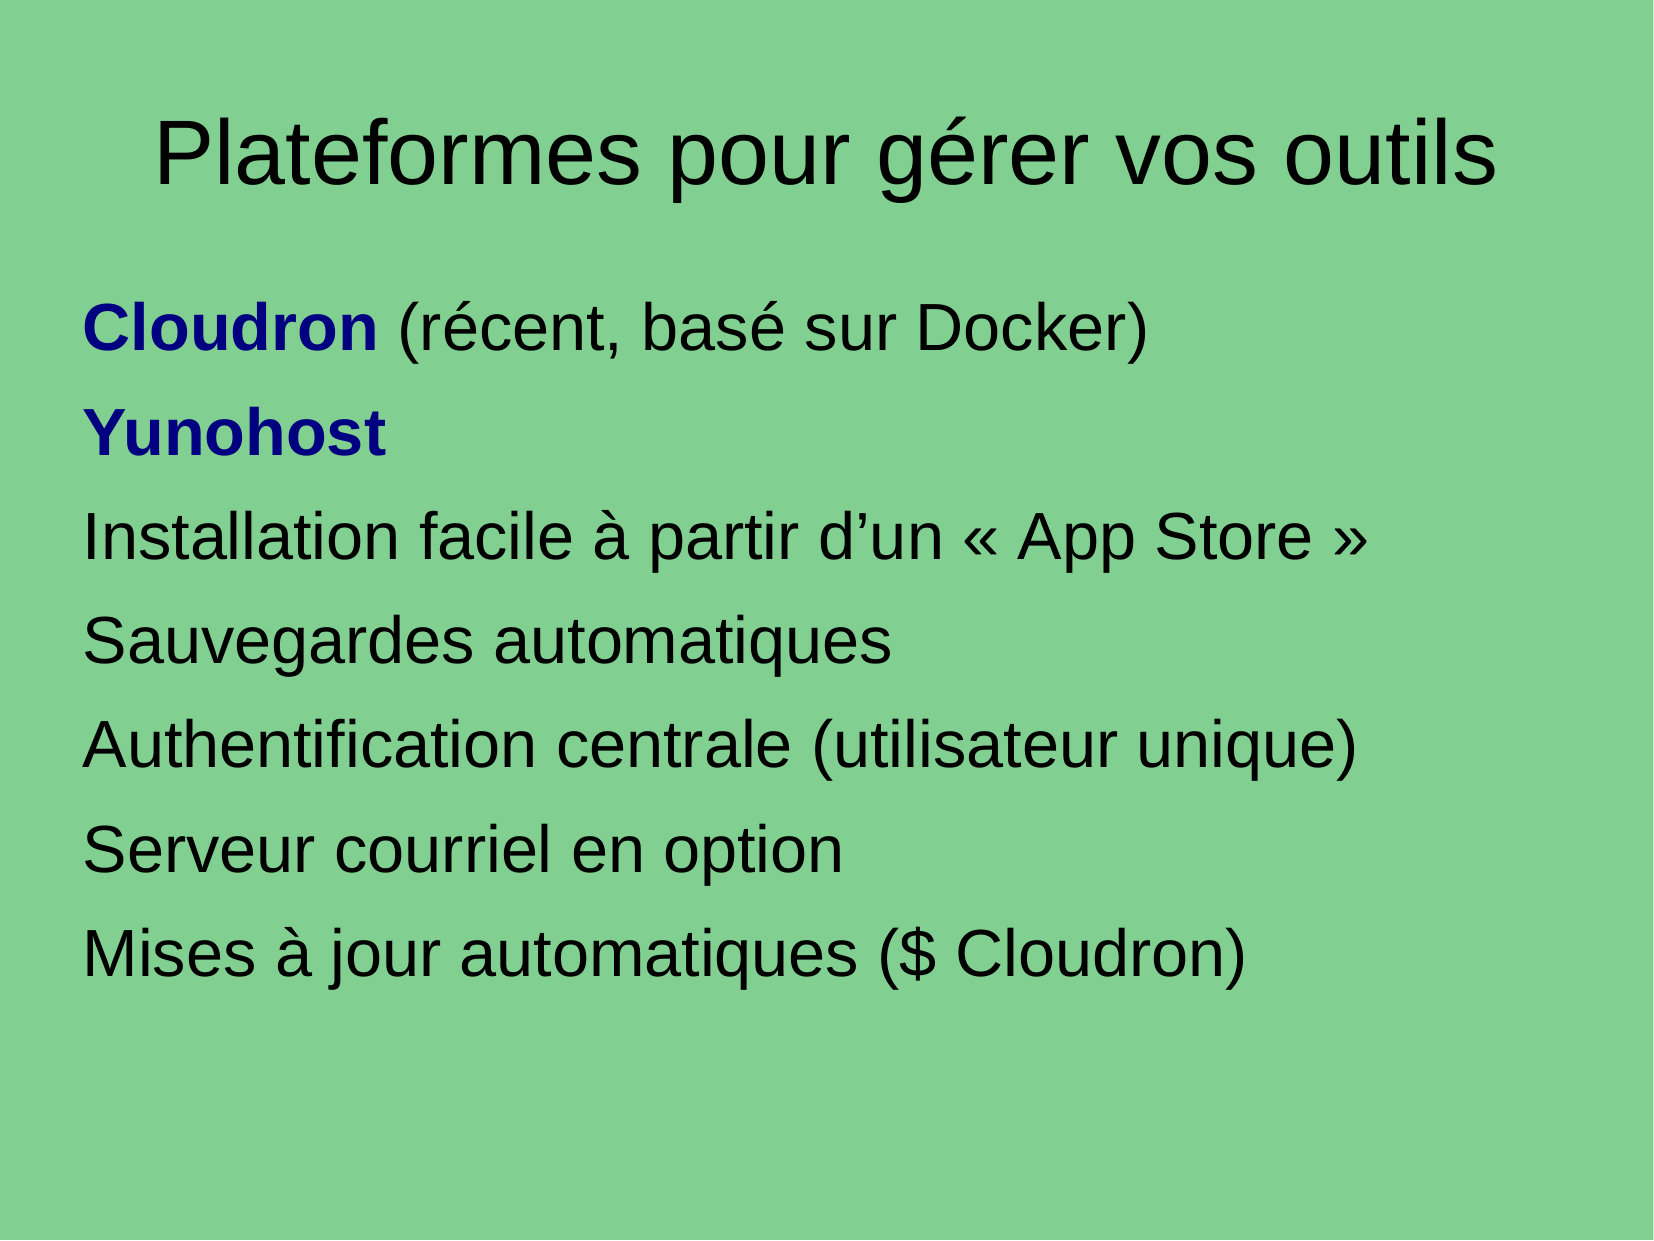

# Plateformes pour gérer vos outils
Cloudron (récent, basé sur Docker)
Yunohost
Installation facile à partir d’un « App Store »
Sauvegardes automatiques
Authentification centrale (utilisateur unique)
Serveur courriel en option
Mises à jour automatiques ($ Cloudron)